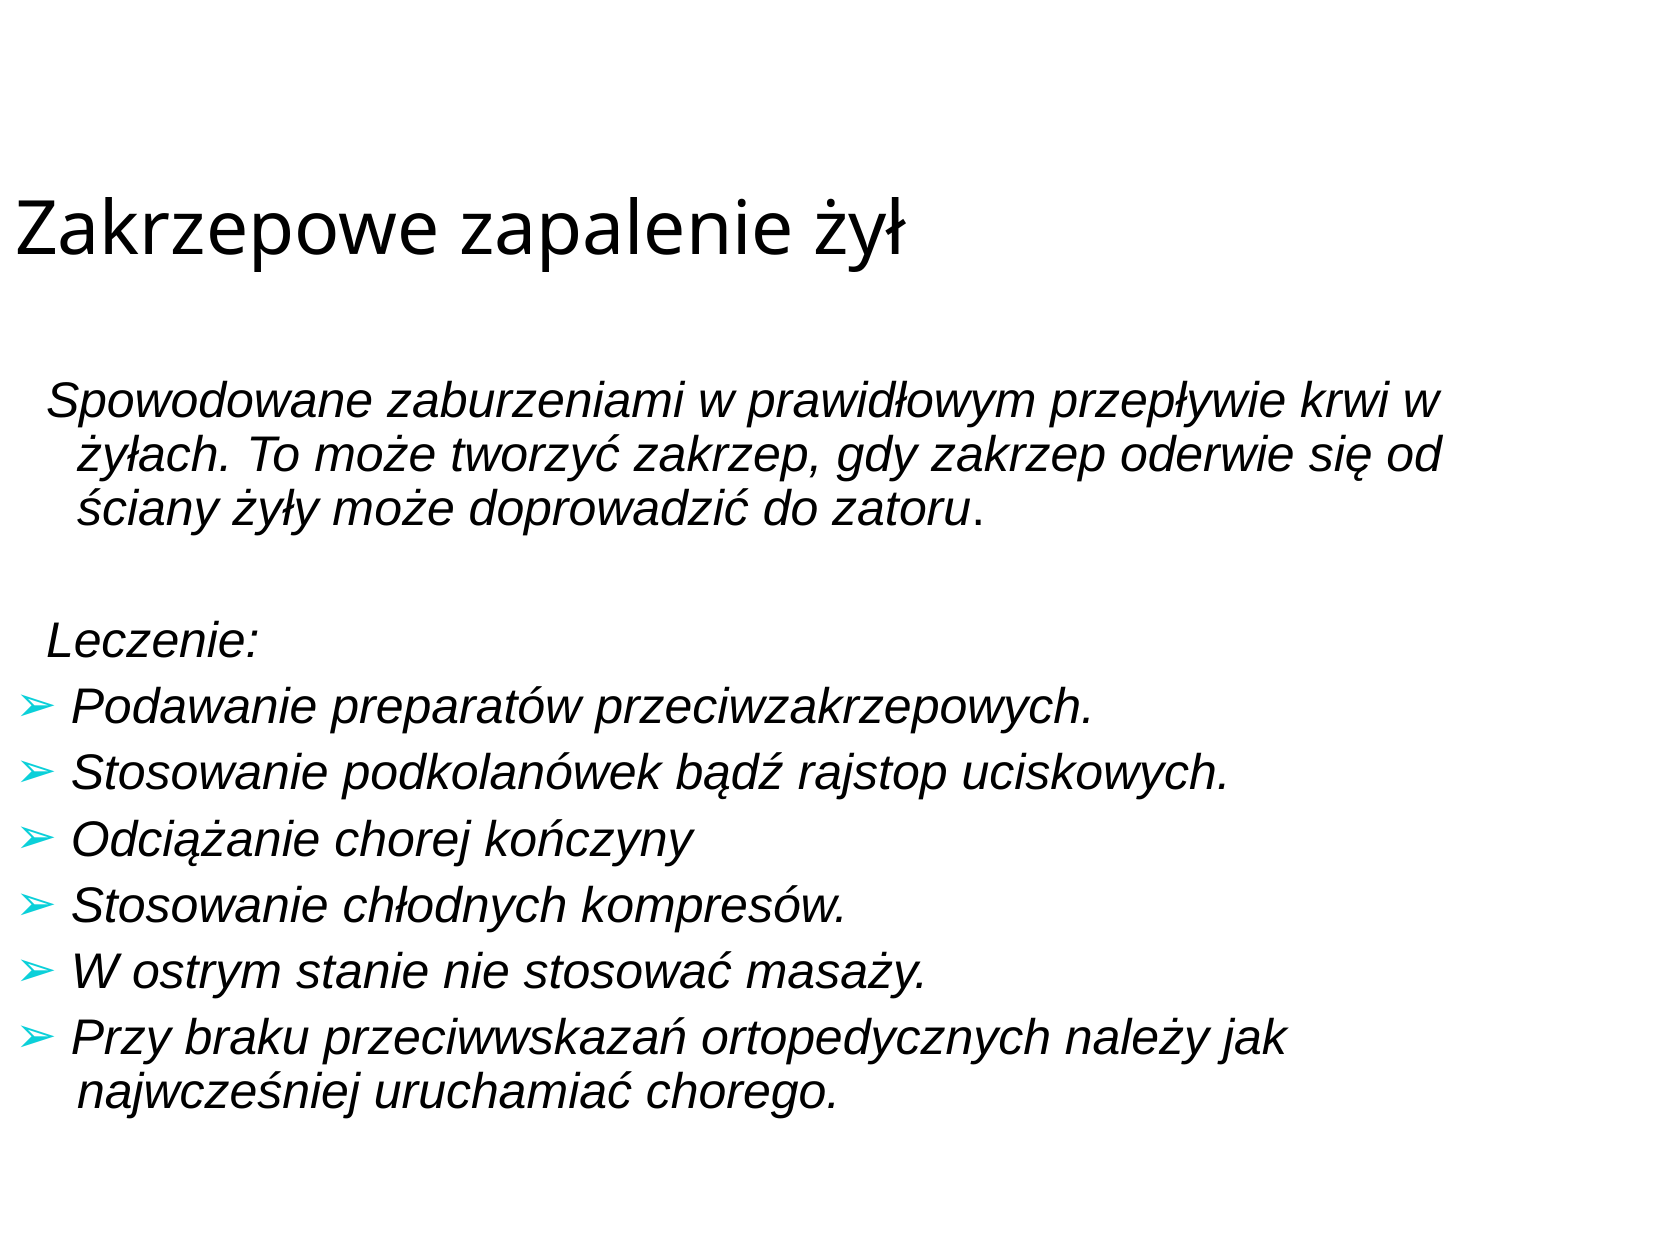

# Zakrzepowe zapalenie żył
Spowodowane zaburzeniami w prawidłowym przepływie krwi w żyłach. To może tworzyć zakrzep, gdy zakrzep oderwie się od ściany żyły może doprowadzić do zatoru.
Leczenie:
 Podawanie preparatów przeciwzakrzepowych.
 Stosowanie podkolanówek bądź rajstop uciskowych.
 Odciążanie chorej kończyny
 Stosowanie chłodnych kompresów.
 W ostrym stanie nie stosować masaży.
 Przy braku przeciwwskazań ortopedycznych należy jak najwcześniej uruchamiać chorego.